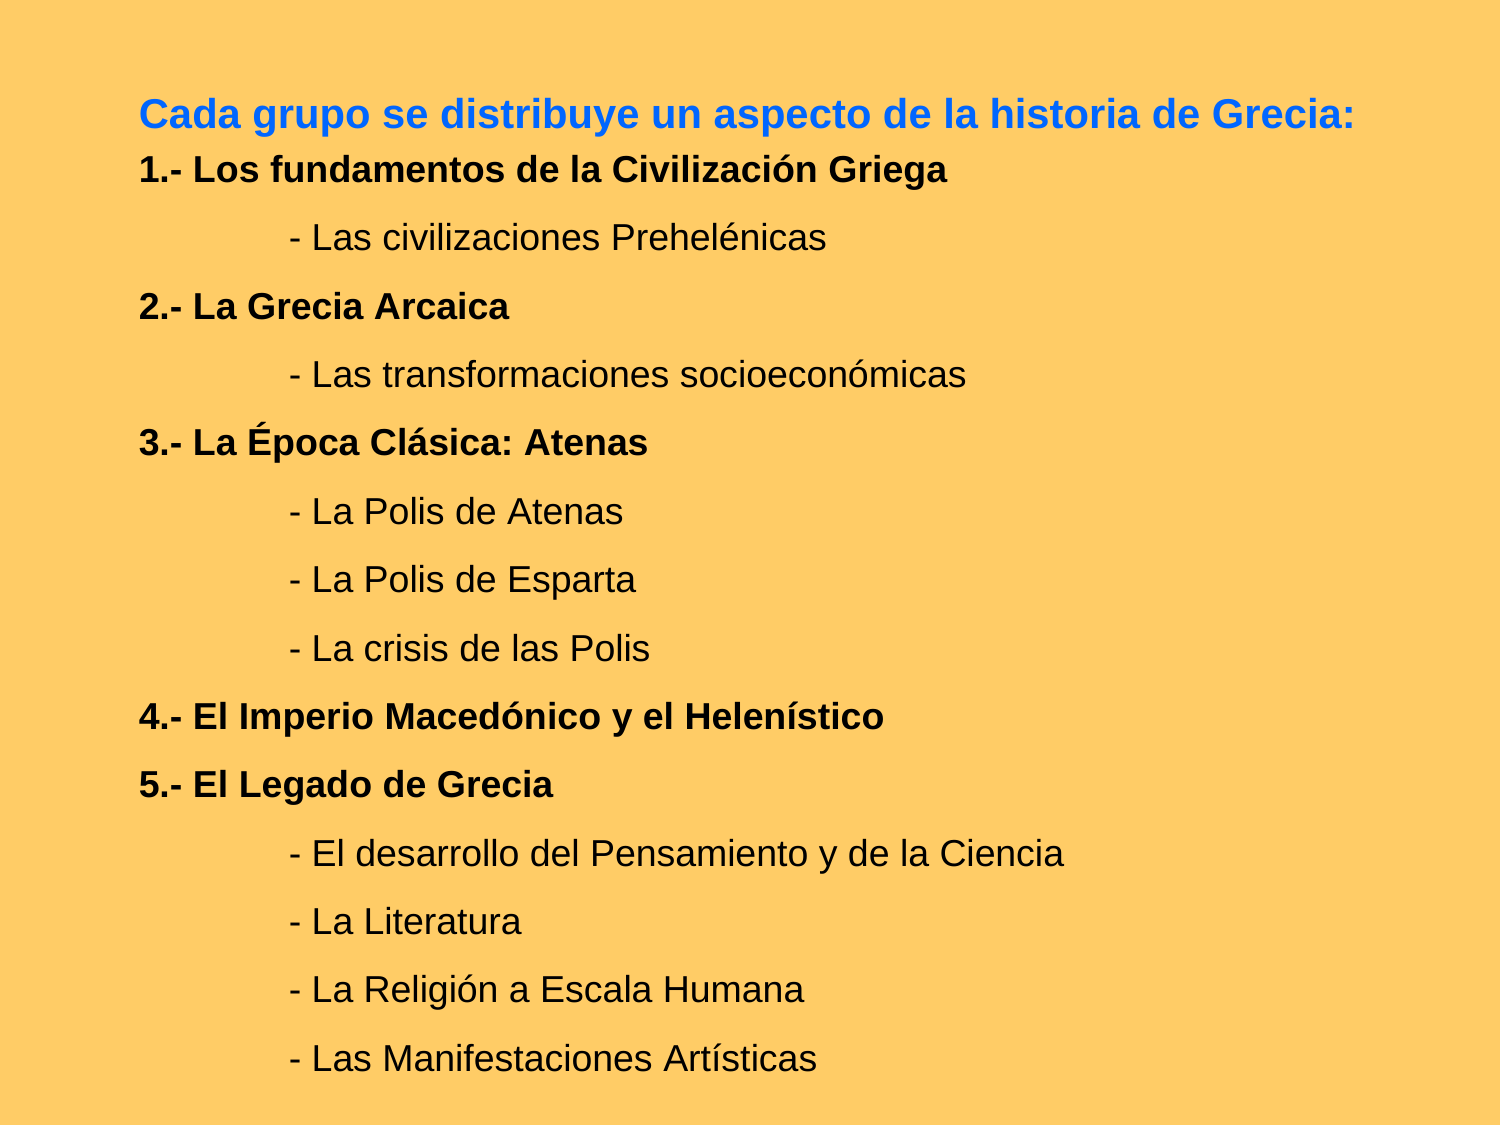

Cada grupo se distribuye un aspecto de la historia de Grecia:
1.- Los fundamentos de la Civilización Griega
	- Las civilizaciones Prehelénicas
2.- La Grecia Arcaica
	- Las transformaciones socioeconómicas
3.- La Época Clásica: Atenas
	- La Polis de Atenas
	- La Polis de Esparta
	- La crisis de las Polis
4.- El Imperio Macedónico y el Helenístico
5.- El Legado de Grecia
	- El desarrollo del Pensamiento y de la Ciencia
	- La Literatura
	- La Religión a Escala Humana
	- Las Manifestaciones Artísticas